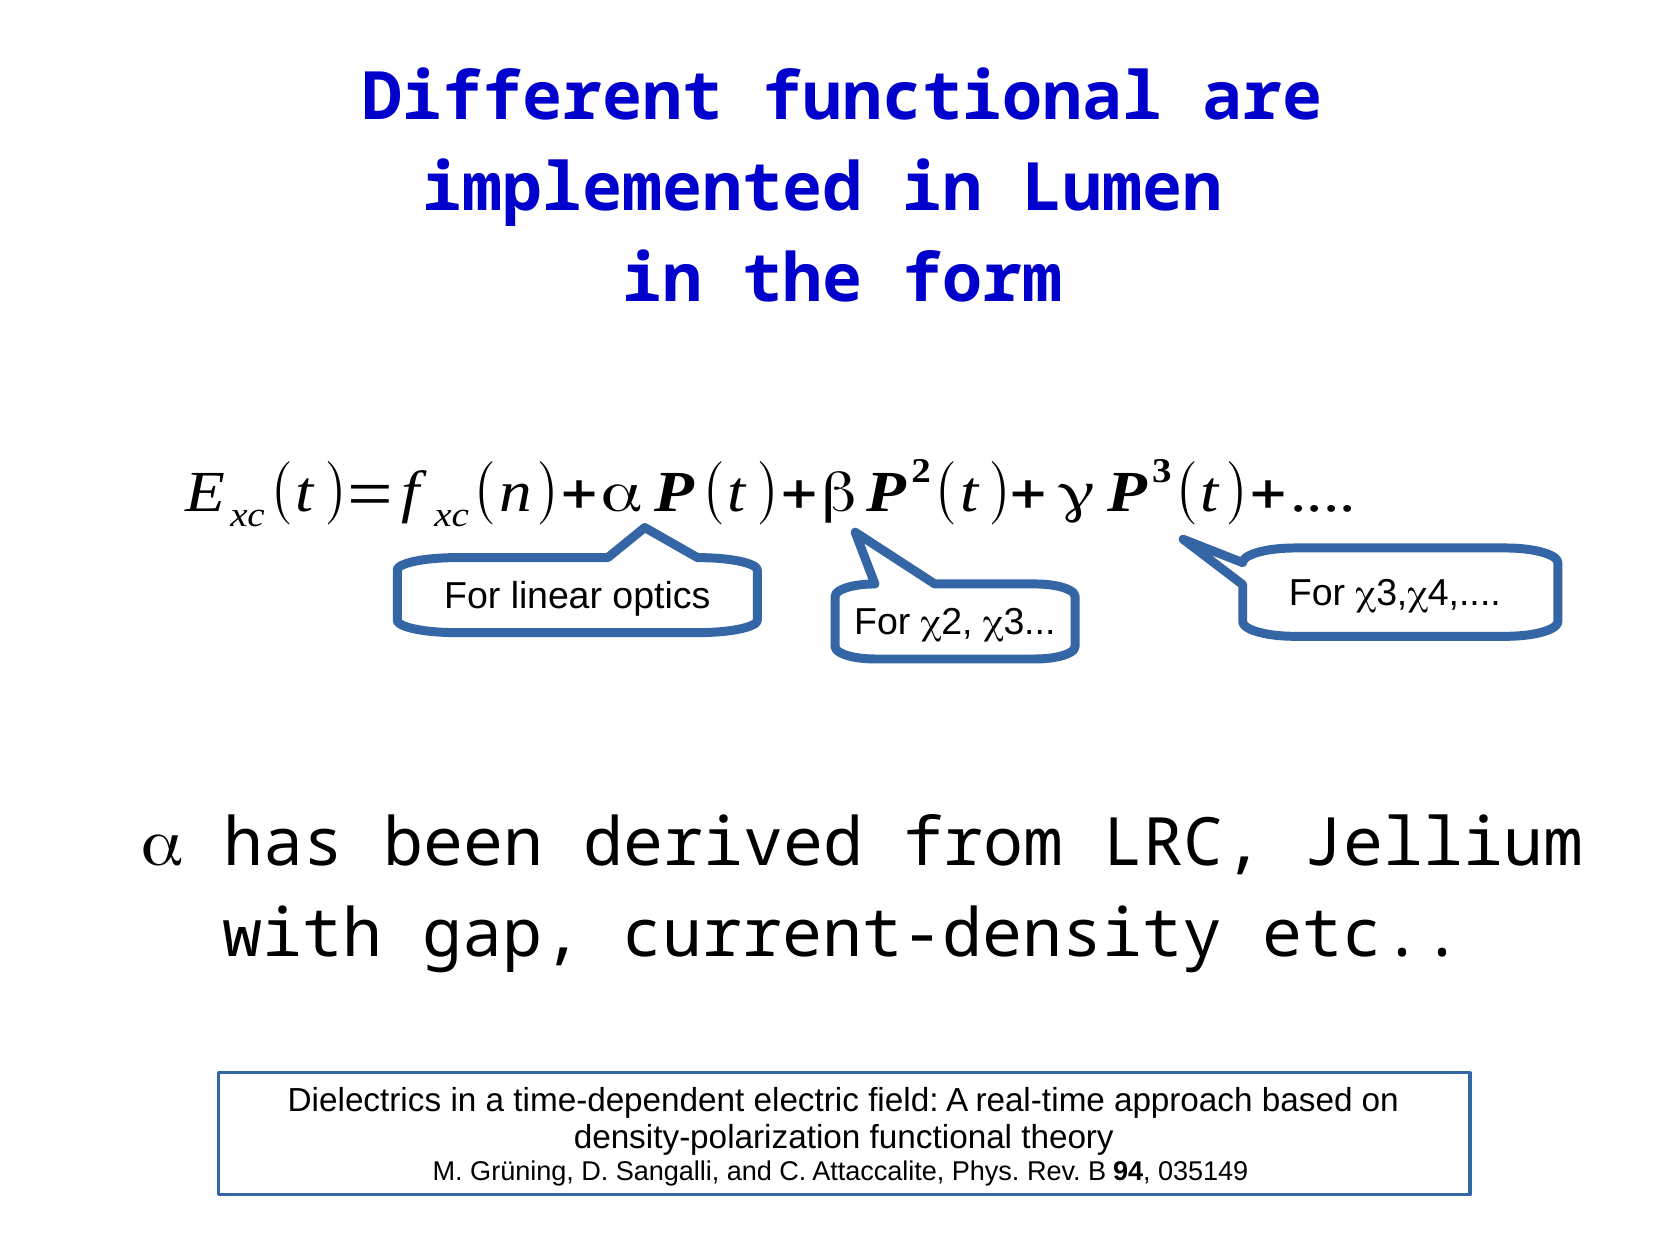

# Different functional are implemented in Lumen in the form
For c3,c4,....
For linear optics
For c2, c3...
 a has been derived from LRC, Jellium with gap, current-density etc..
Dielectrics in a time-dependent electric field: A real-time approach based on density-polarization functional theory
M. Grüning, D. Sangalli, and C. Attaccalite, Phys. Rev. B 94, 035149